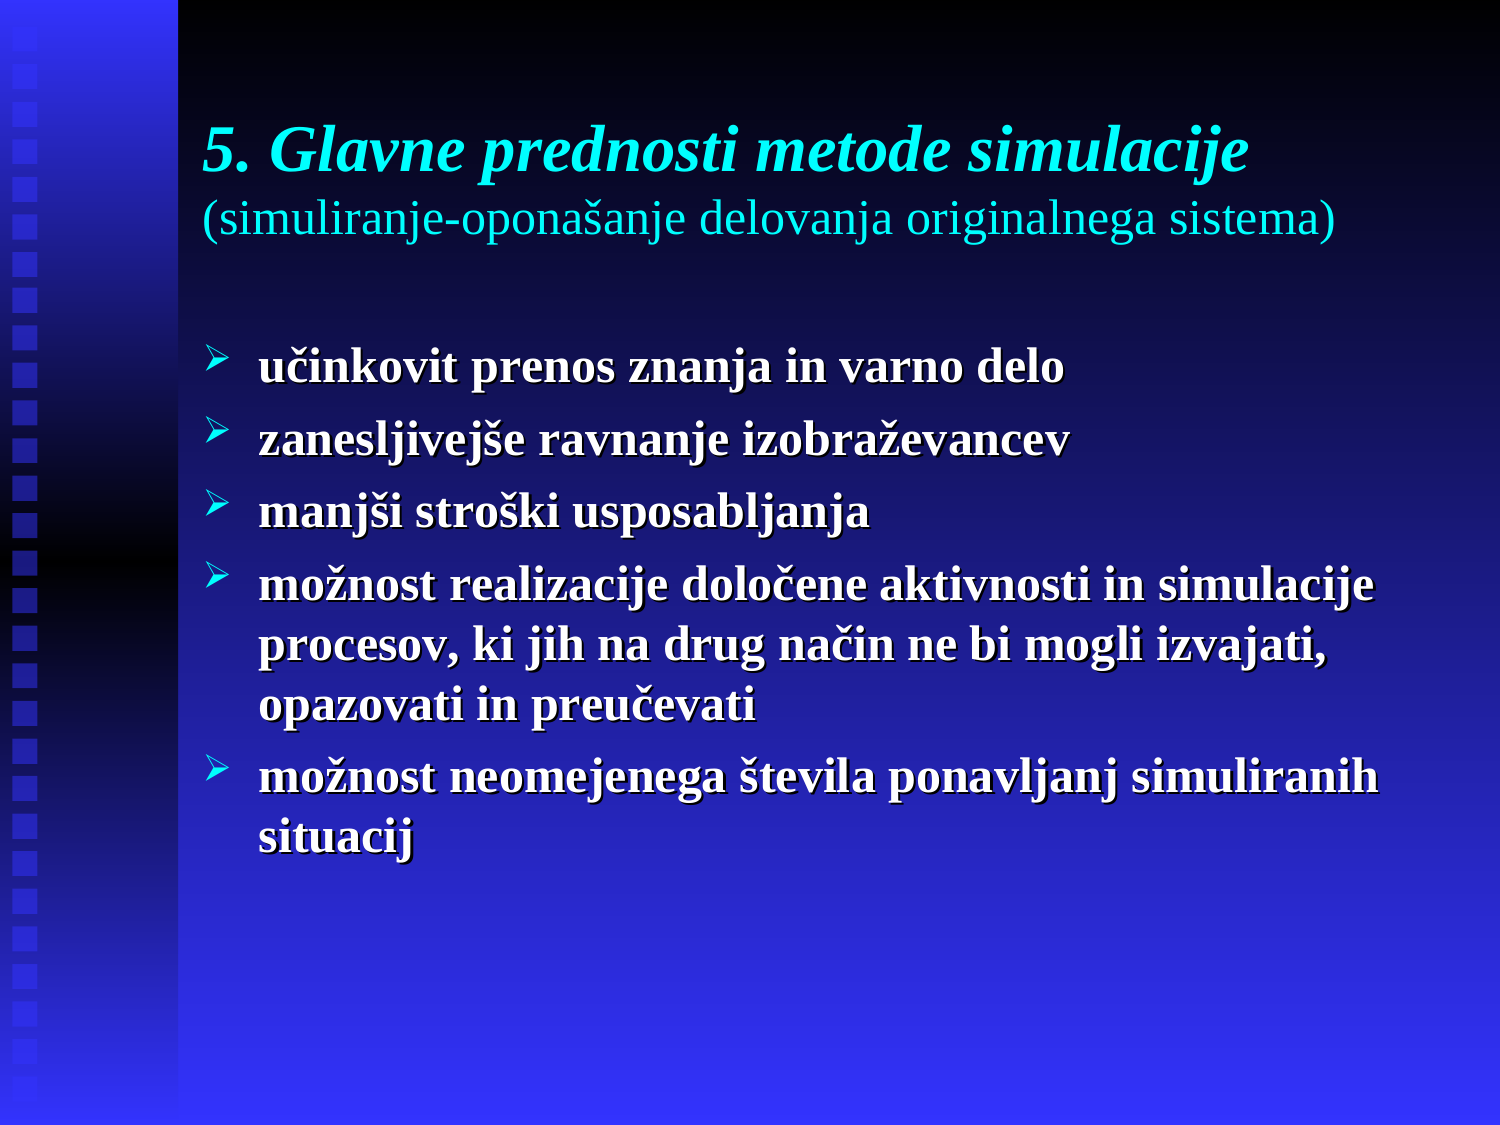

# 5. Glavne prednosti metode simulacije (simuliranje-oponašanje delovanja originalnega sistema)
učinkovit prenos znanja in varno delo
zanesljivejše ravnanje izobraževancev
manjši stroški usposabljanja
možnost realizacije določene aktivnosti in simulacije procesov, ki jih na drug način ne bi mogli izvajati, opazovati in preučevati
možnost neomejenega števila ponavljanj simuliranih situacij